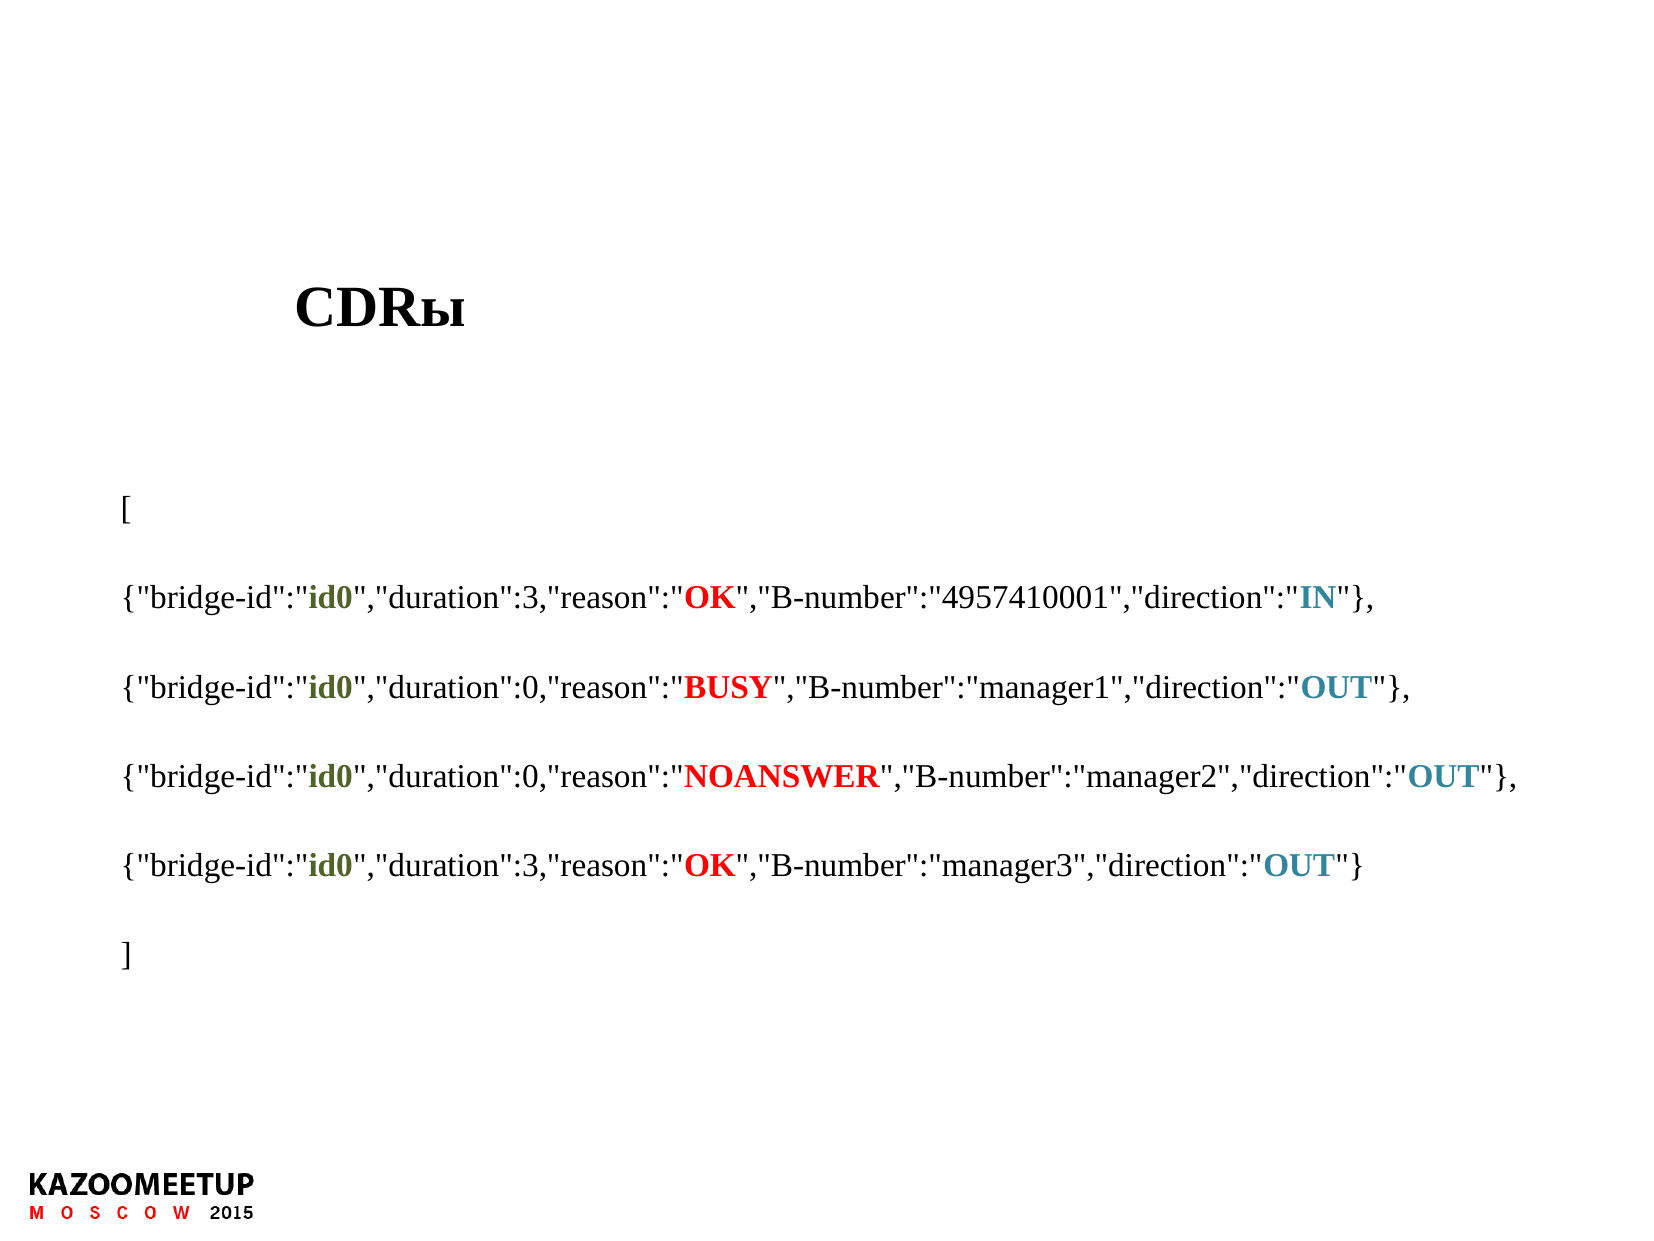

# CDRы
[
{"bridge-id":"id0","duration":3,"reason":"OK","B-number":"4957410001","direction":"IN"},
{"bridge-id":"id0","duration":0,"reason":"BUSY","B-number":"manager1","direction":"OUT"},
{"bridge-id":"id0","duration":0,"reason":"NOANSWER","B-number":"manager2","direction":"OUT"},
{"bridge-id":"id0","duration":3,"reason":"OK","B-number":"manager3","direction":"OUT"}
]